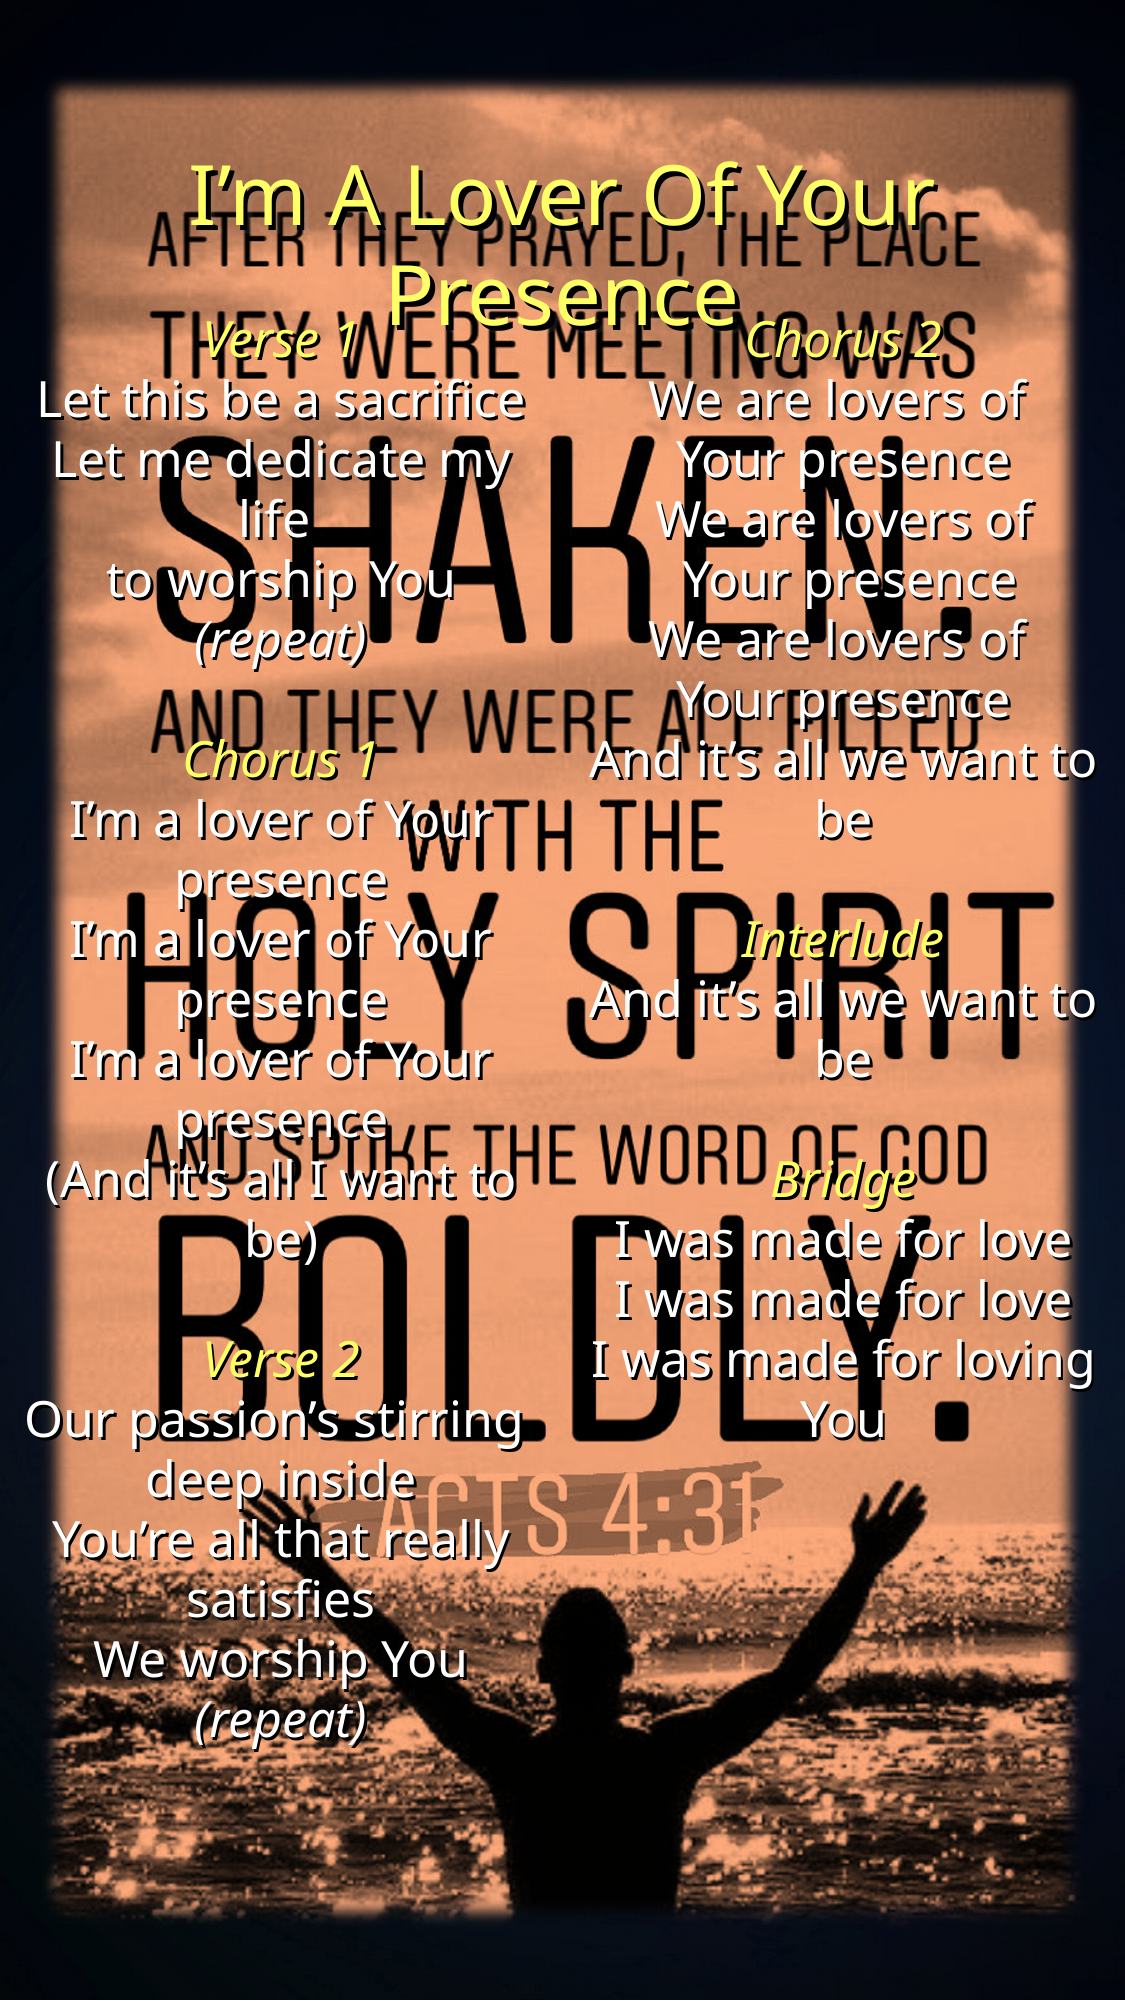

I’m A Lover Of Your Presence
Verse 1
Let this be a sacrifice
Let me dedicate my life
to worship You
(repeat)
Chorus 1
I’m a lover of Your presence
I’m a lover of Your presence
I’m a lover of Your presence
(And it’s all I want to be)
Verse 2
Our passion’s stirring
deep inside
You’re all that really satisfies
We worship You
(repeat)
Chorus 2
We are lovers of
Your presence
We are lovers of
 Your presence
We are lovers of
Your presence
And it’s all we want to be
Interlude
And it’s all we want to be
Bridge
I was made for love
I was made for love
I was made for loving You